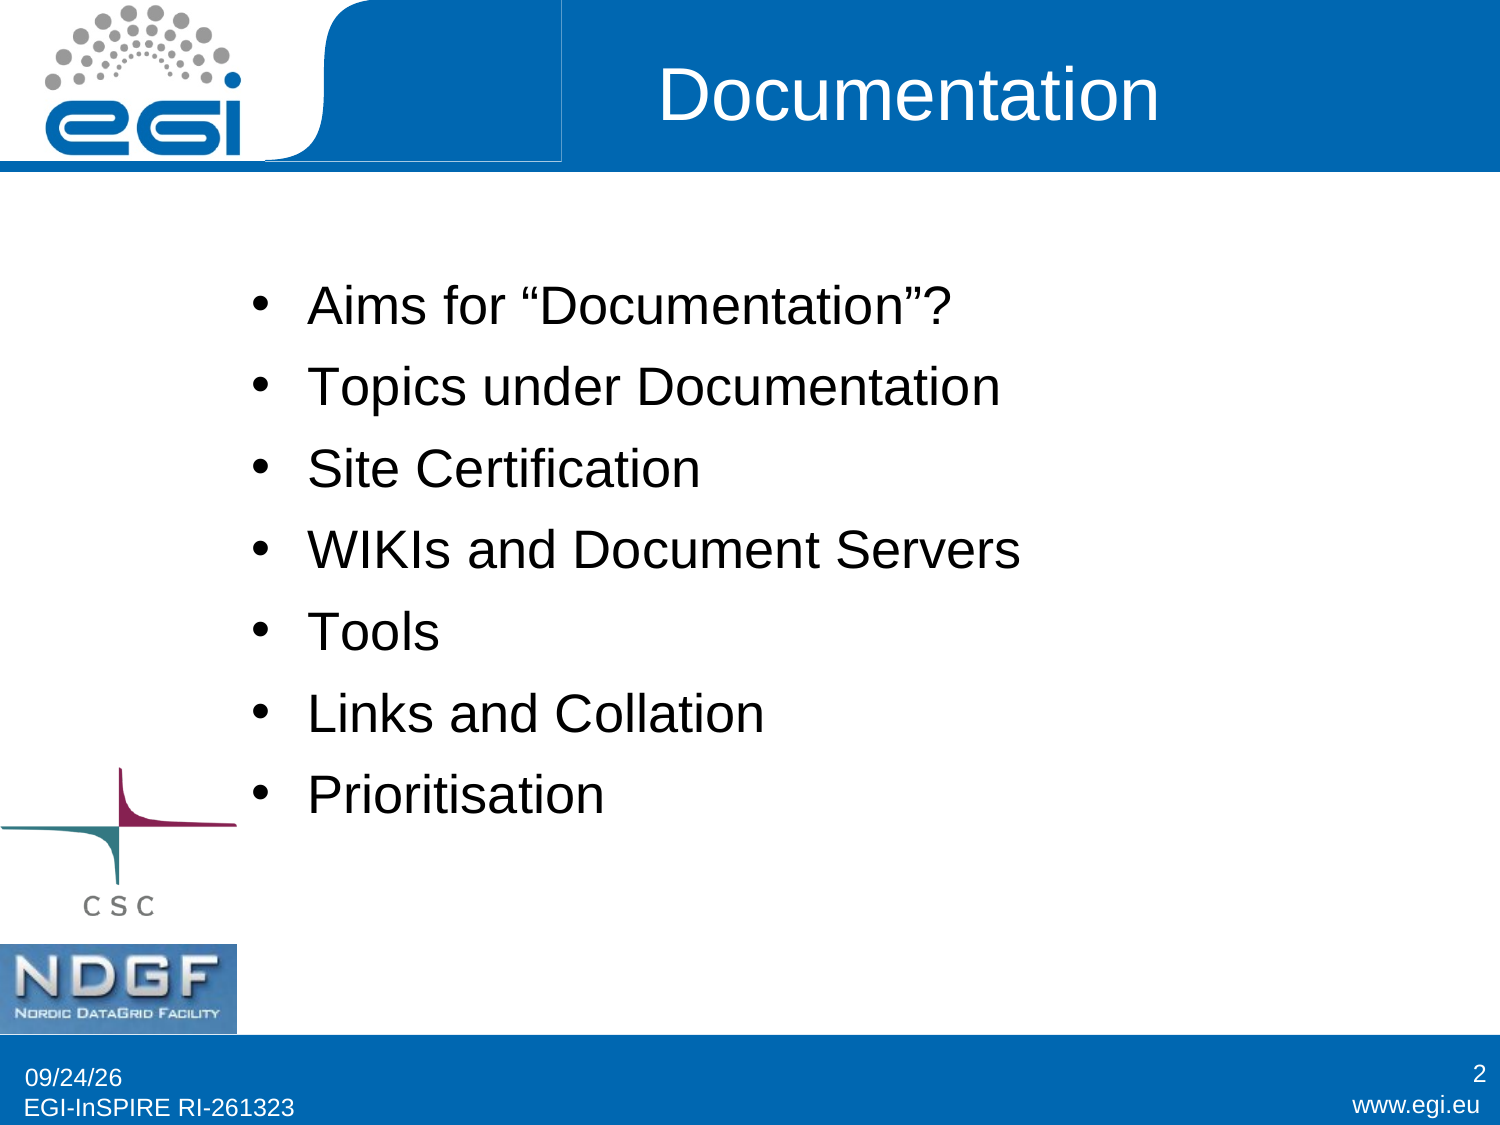

# Documentation
Aims for “Documentation”?
Topics under Documentation
Site Certification
WIKIs and Document Servers
Tools
Links and Collation
Prioritisation